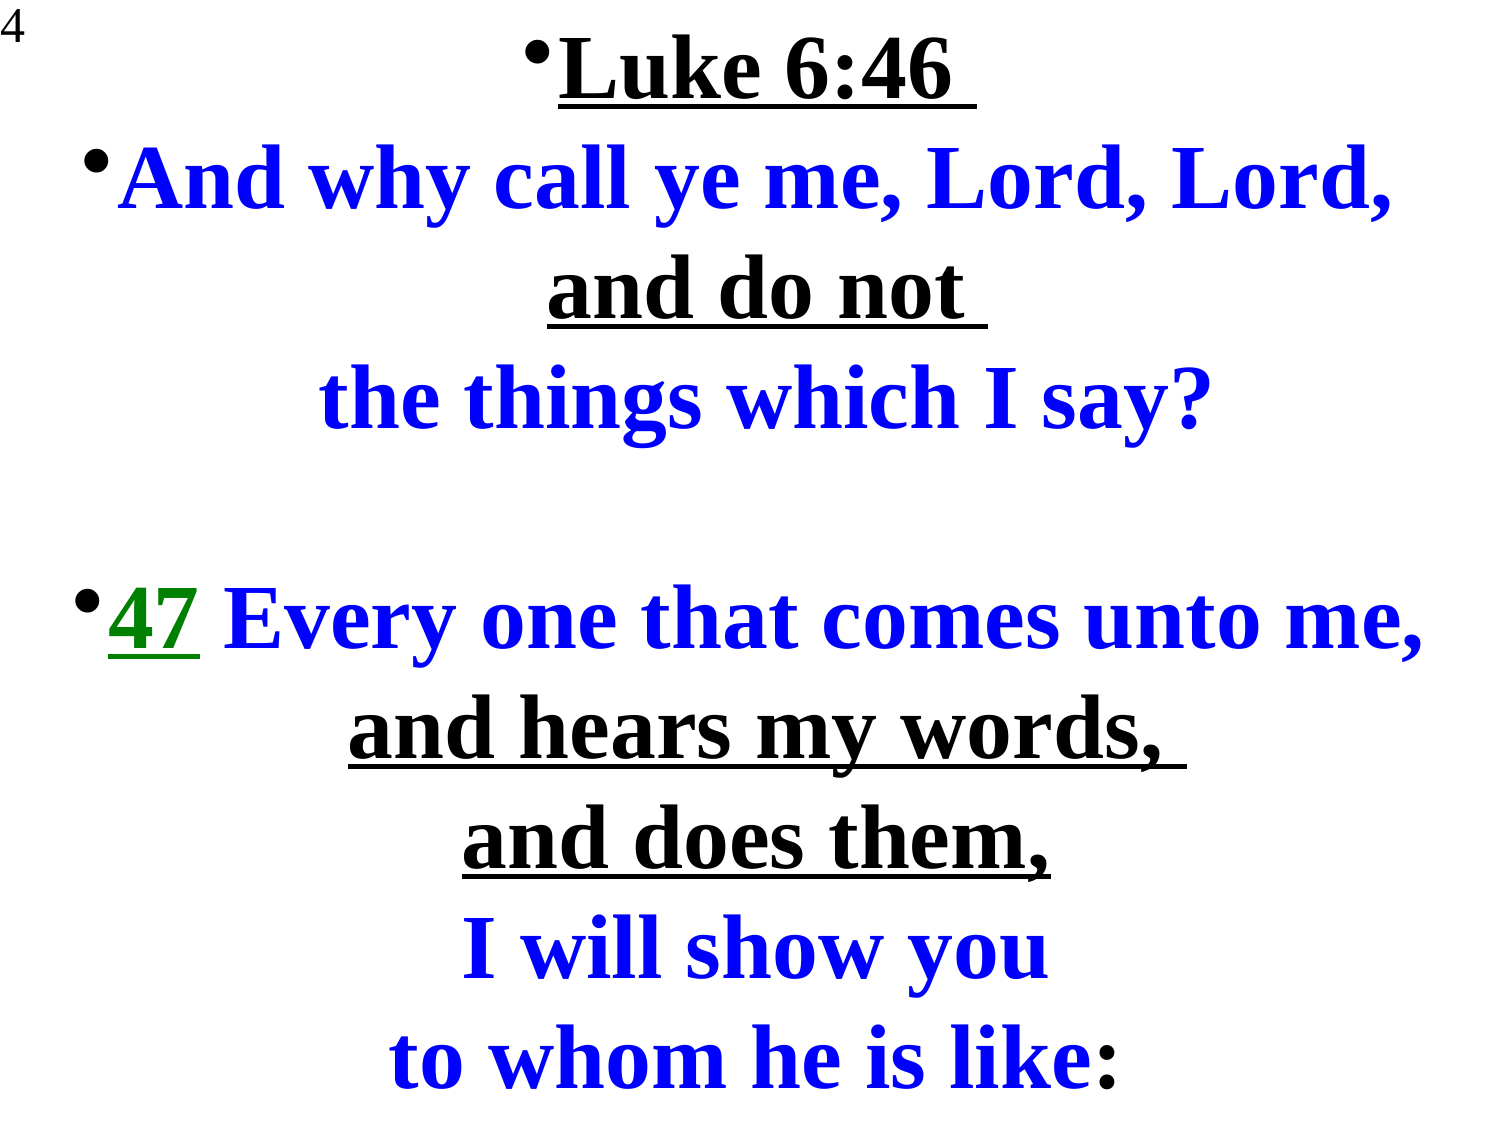

Luke 6:46
And why call ye me, Lord, Lord,
and do not
the things which I say?
47 Every one that comes unto me, and hears my words,
and does them,
I will show you
to whom he is like: